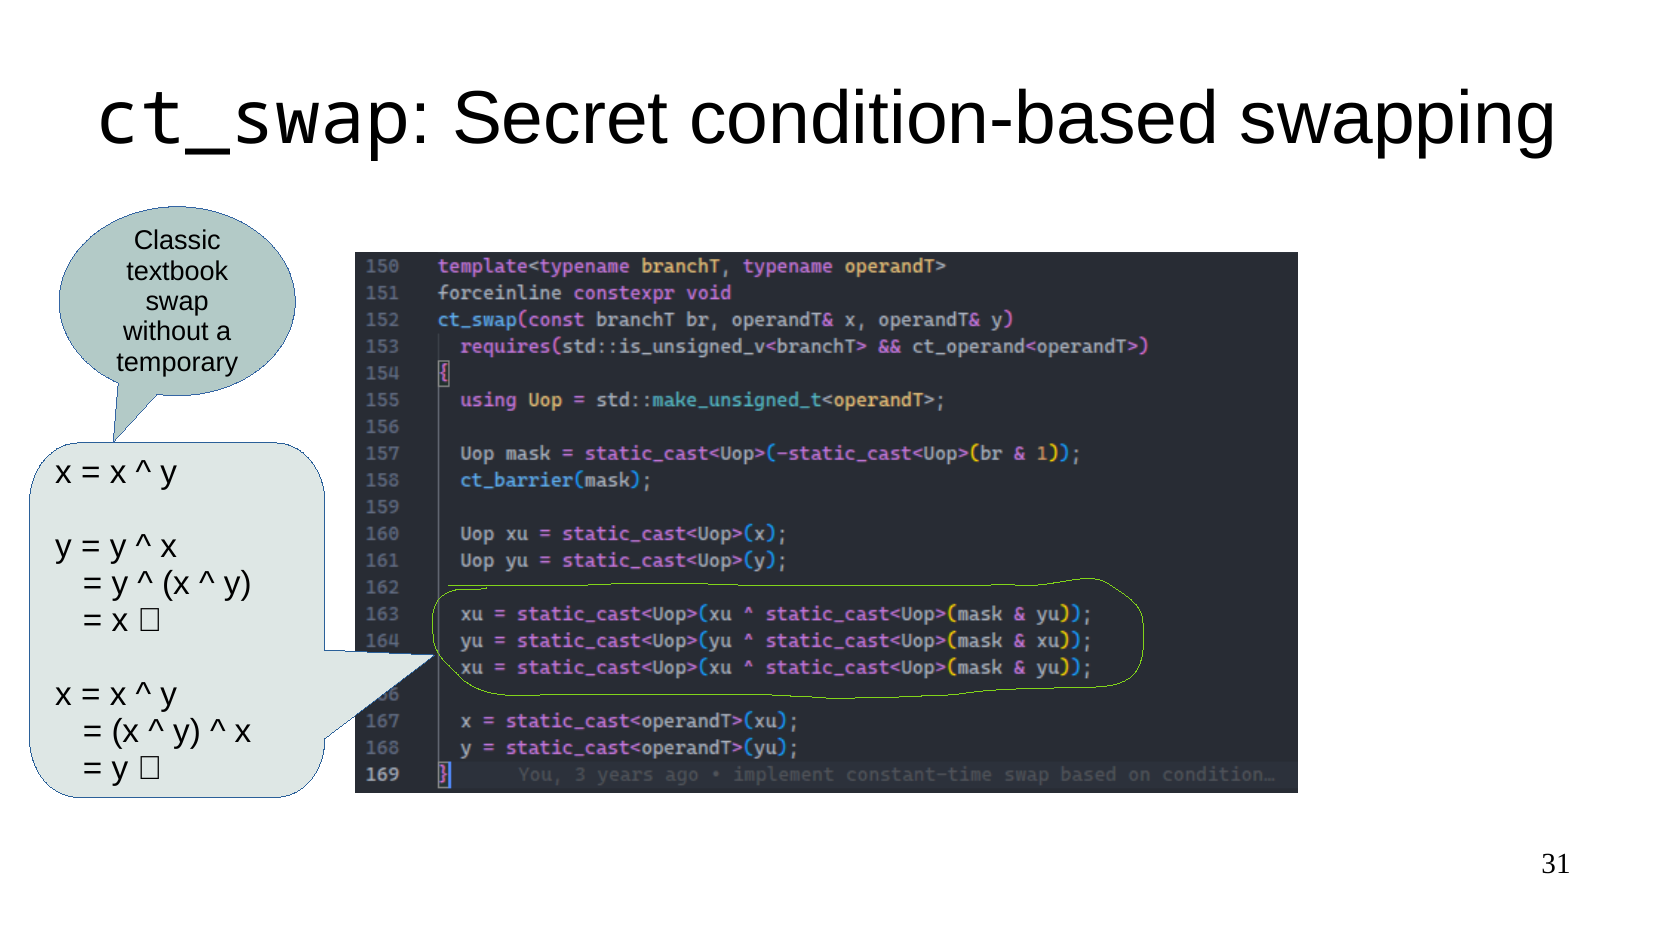

# ct_swap: Secret condition-based swapping
Classic textbook swap without a temporary
x = x ^ y
y = y ^ x
 = y ^ (x ^ y)
 = x ✅
x = x ^ y
 = (x ^ y) ^ x
 = y ✅
31